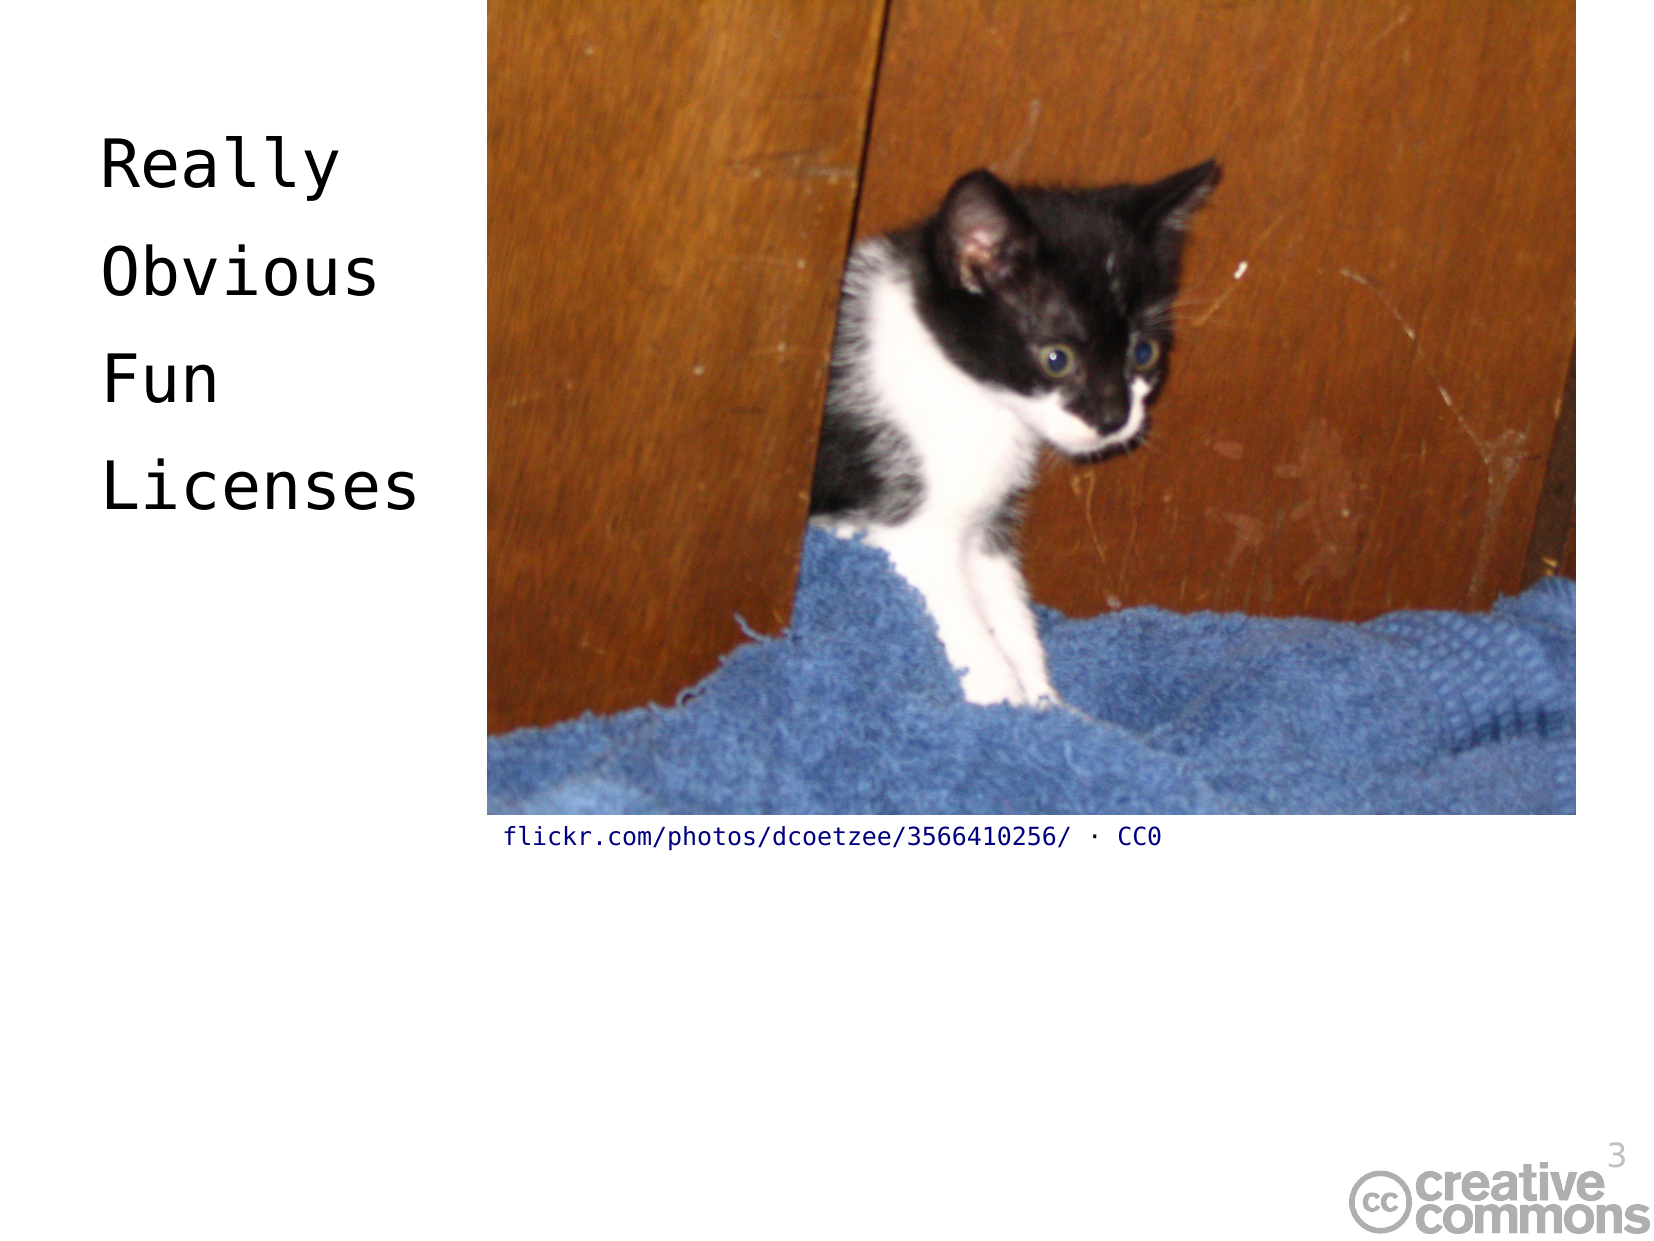

# Really
Obvious
Fun
Licenses
flickr.com/photos/dcoetzee/3566410256/ · CC0